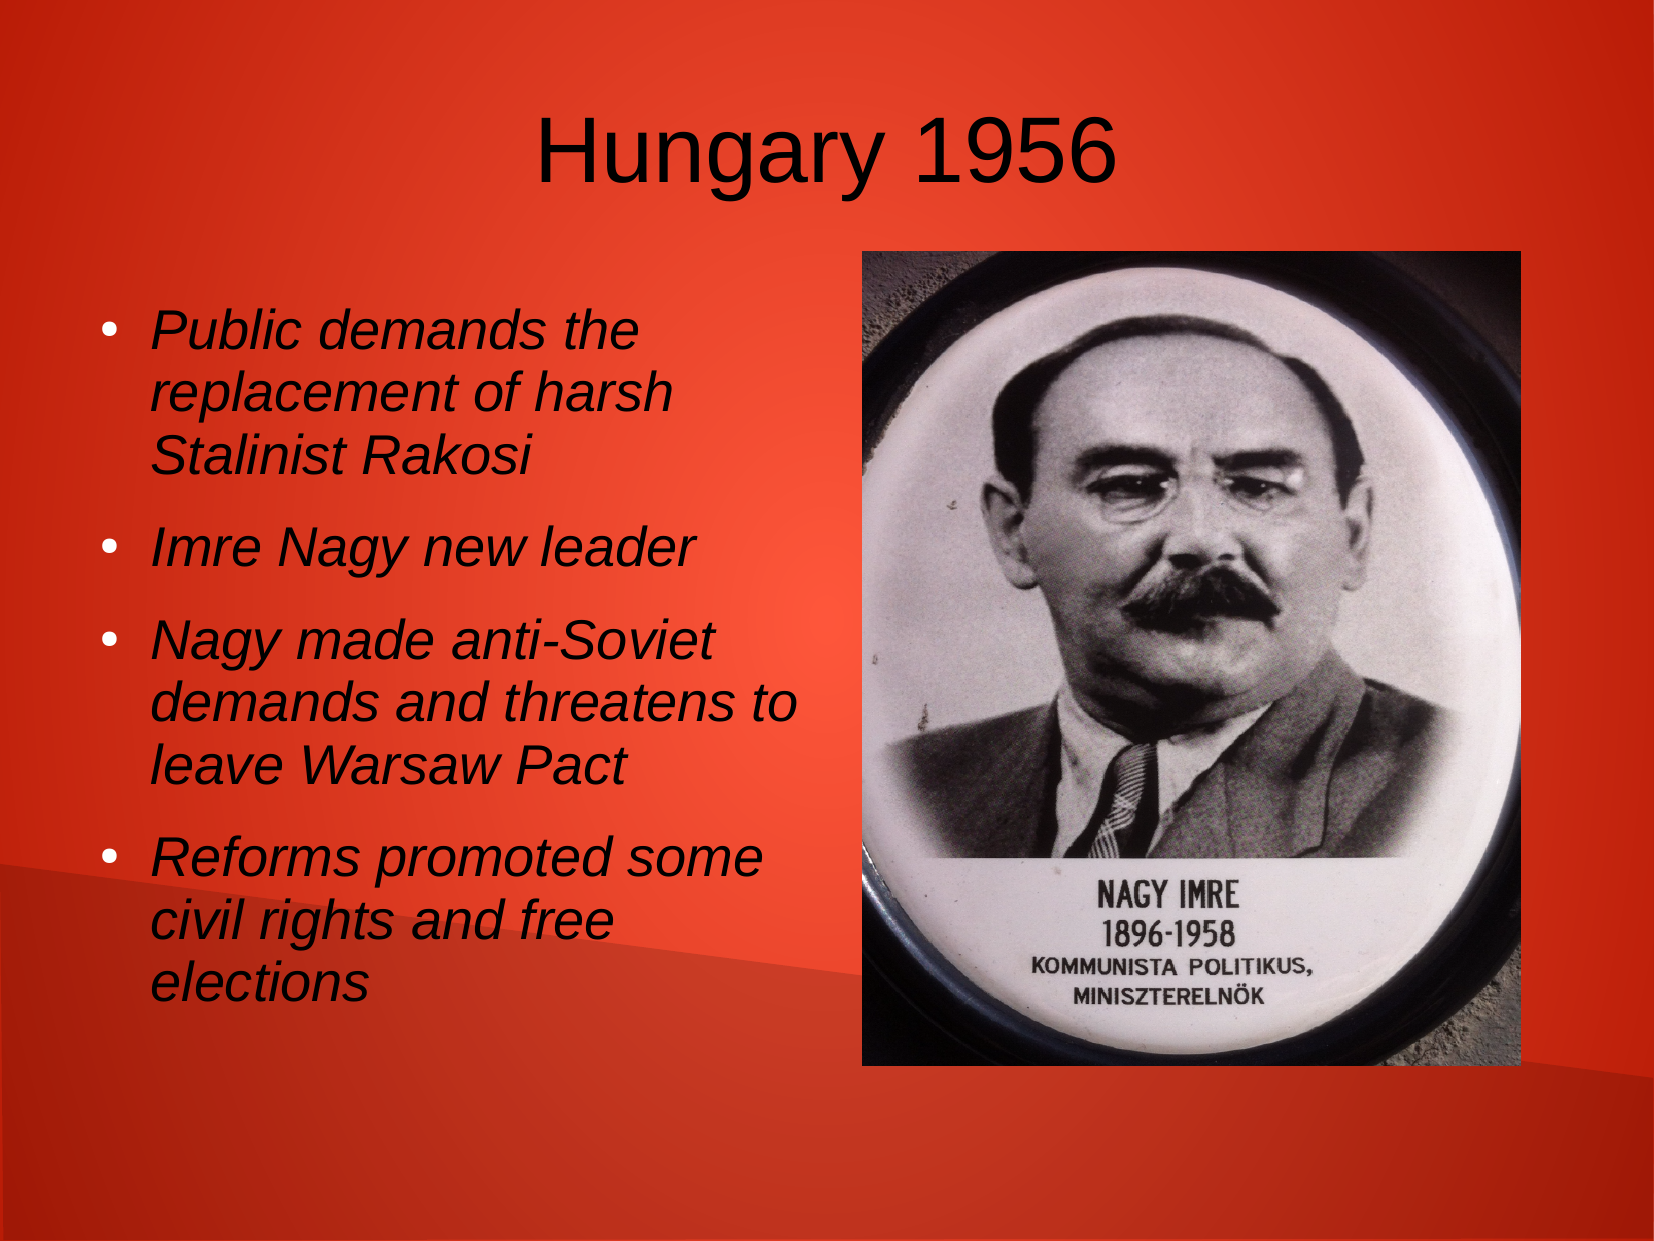

# Hungary 1956
Public demands the replacement of harsh Stalinist Rakosi
Imre Nagy new leader
Nagy made anti-Soviet demands and threatens to leave Warsaw Pact
Reforms promoted some civil rights and free elections